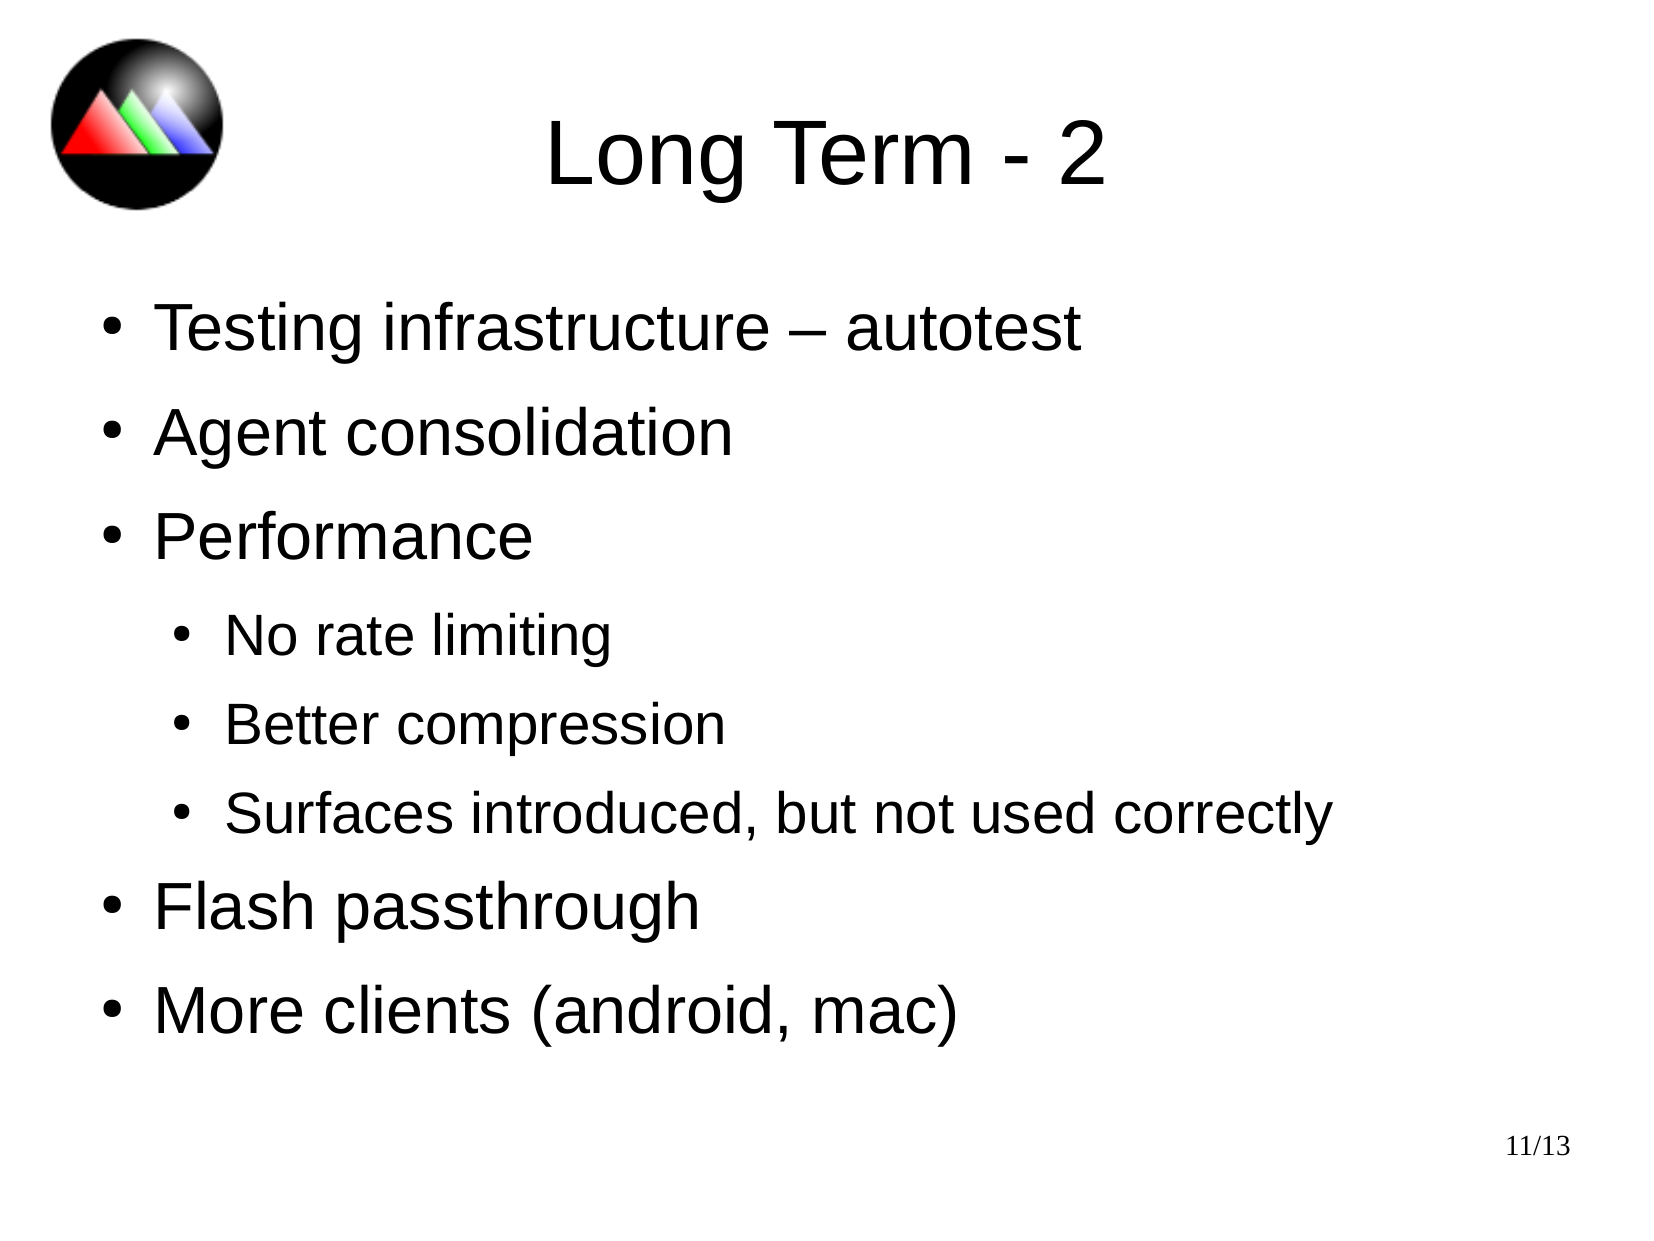

# Long Term - 2
Testing infrastructure – autotest
Agent consolidation
Performance
No rate limiting
Better compression
Surfaces introduced, but not used correctly
Flash passthrough
More clients (android, mac)